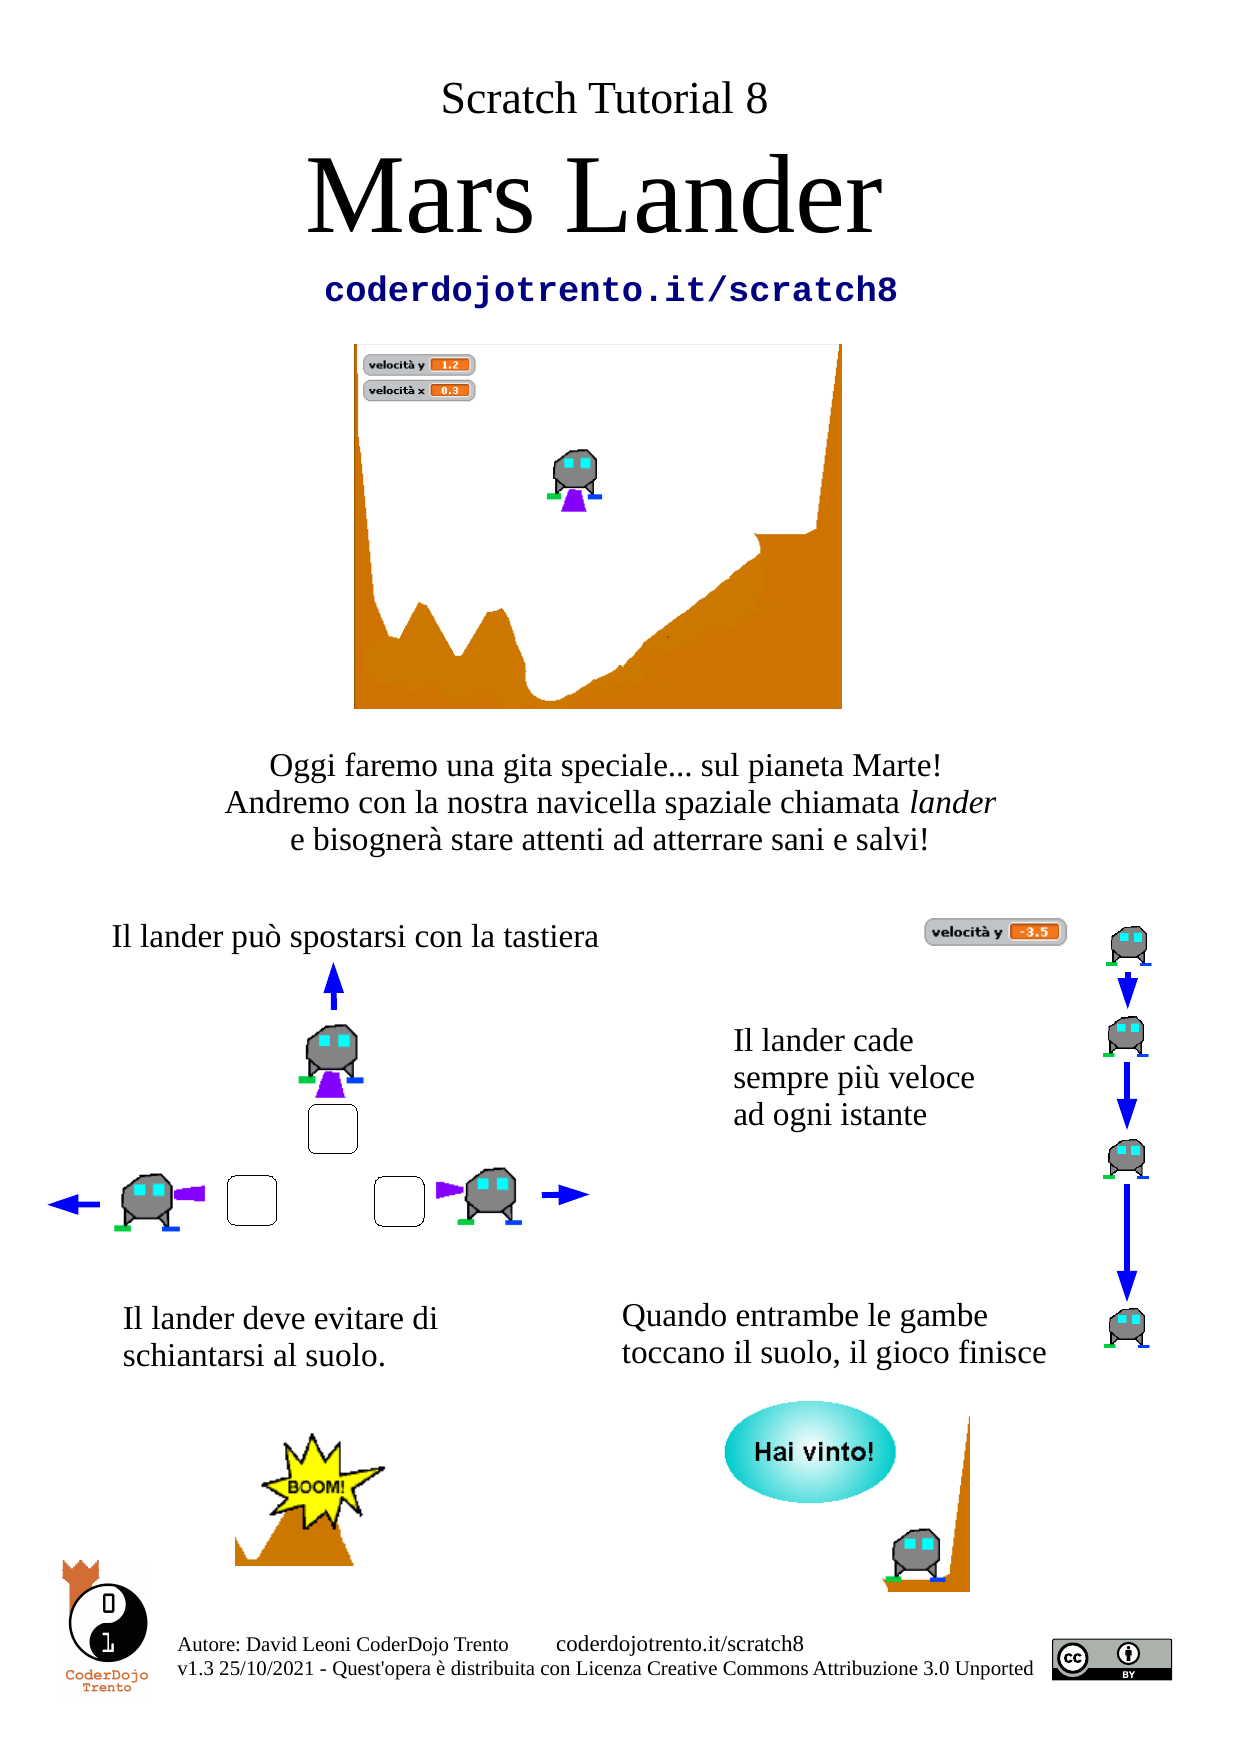

Scratch Tutorial 8
Mars Lander
coderdojotrento.it/scratch8
Oggi faremo una gita speciale... sul pianeta Marte!
Andremo con la nostra navicella spaziale chiamata lander e bisognerà stare attenti ad atterrare sani e salvi!
Il lander può spostarsi con la tastiera
w
a
d
Il lander cade sempre più veloce ad ogni istante
Quando entrambe le gambe toccano il suolo, il gioco finisce
Il lander deve evitare di schiantarsi al suolo.
Autore: David Leoni CoderDojo Trento coderdojotrento.it/scratch8
v1.3 25/10/2021 - Quest'opera è distribuita con Licenza Creative Commons Attribuzione 3.0 Unported